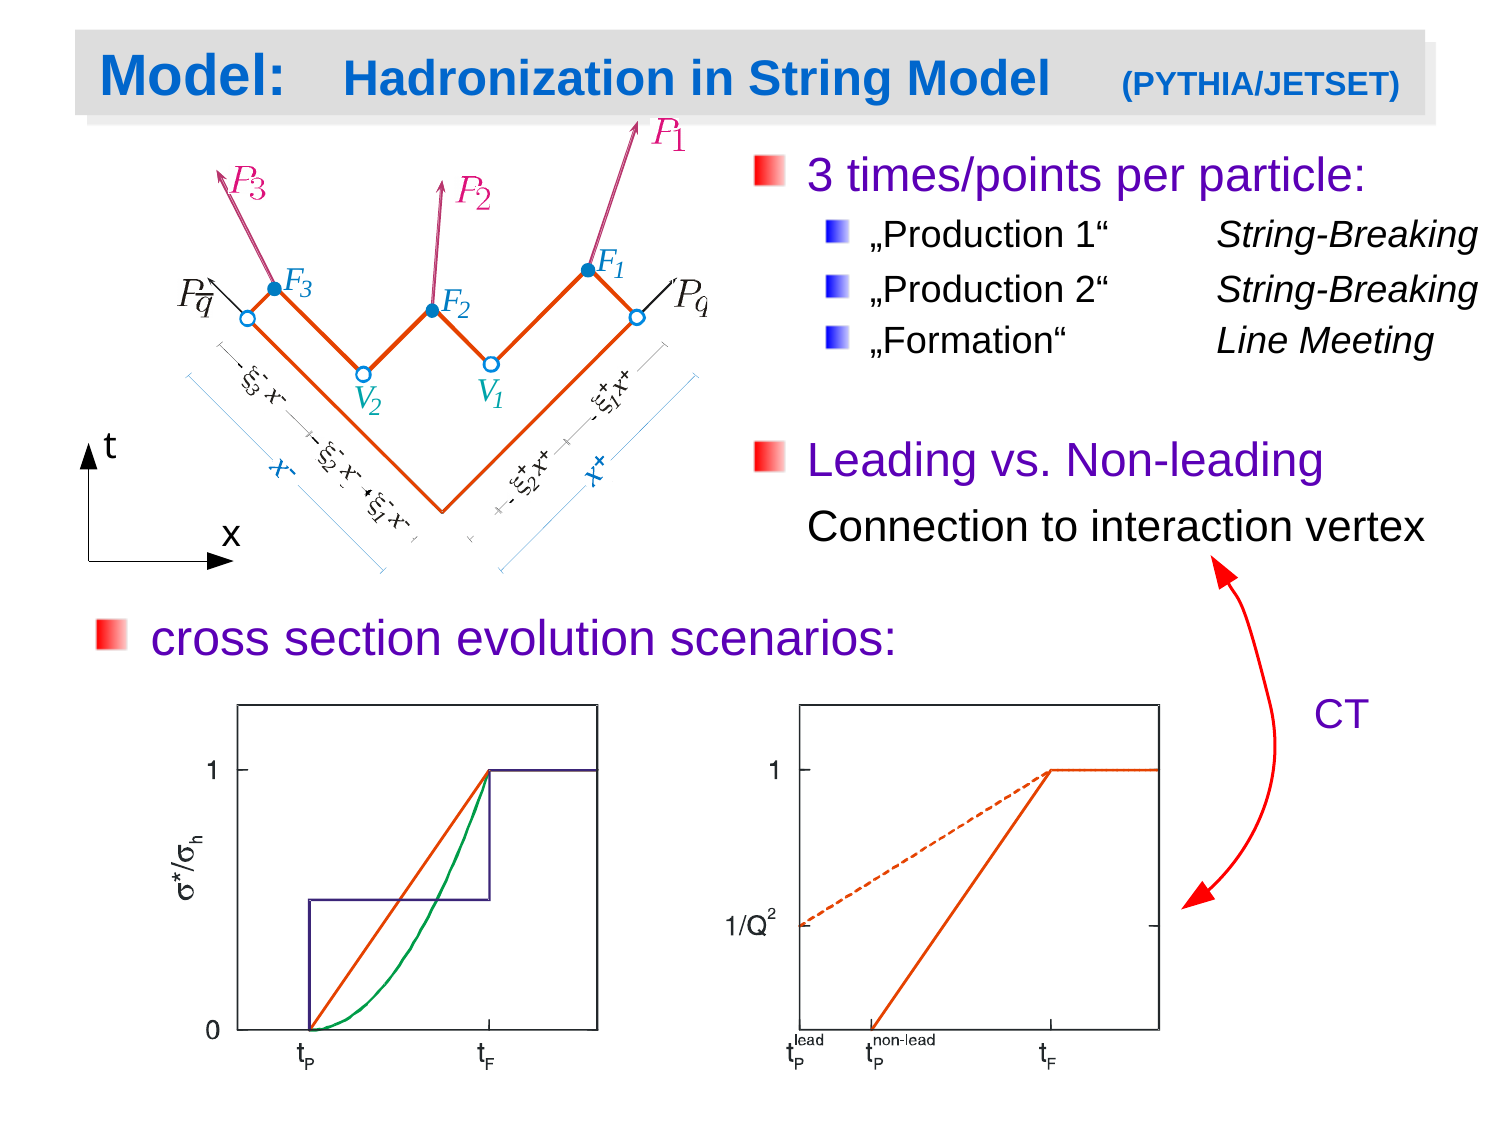

# Model: Hadronization in String Model (PYTHIA/JETSET)
3 times/points per particle:
„Production 1“	 String-Breaking
„Production 2“	 String-Breaking
„Formation“	 Line Meeting
Leading vs. Non-leading
Connection to interaction vertex
t
x
cross section evolution scenarios:
CT